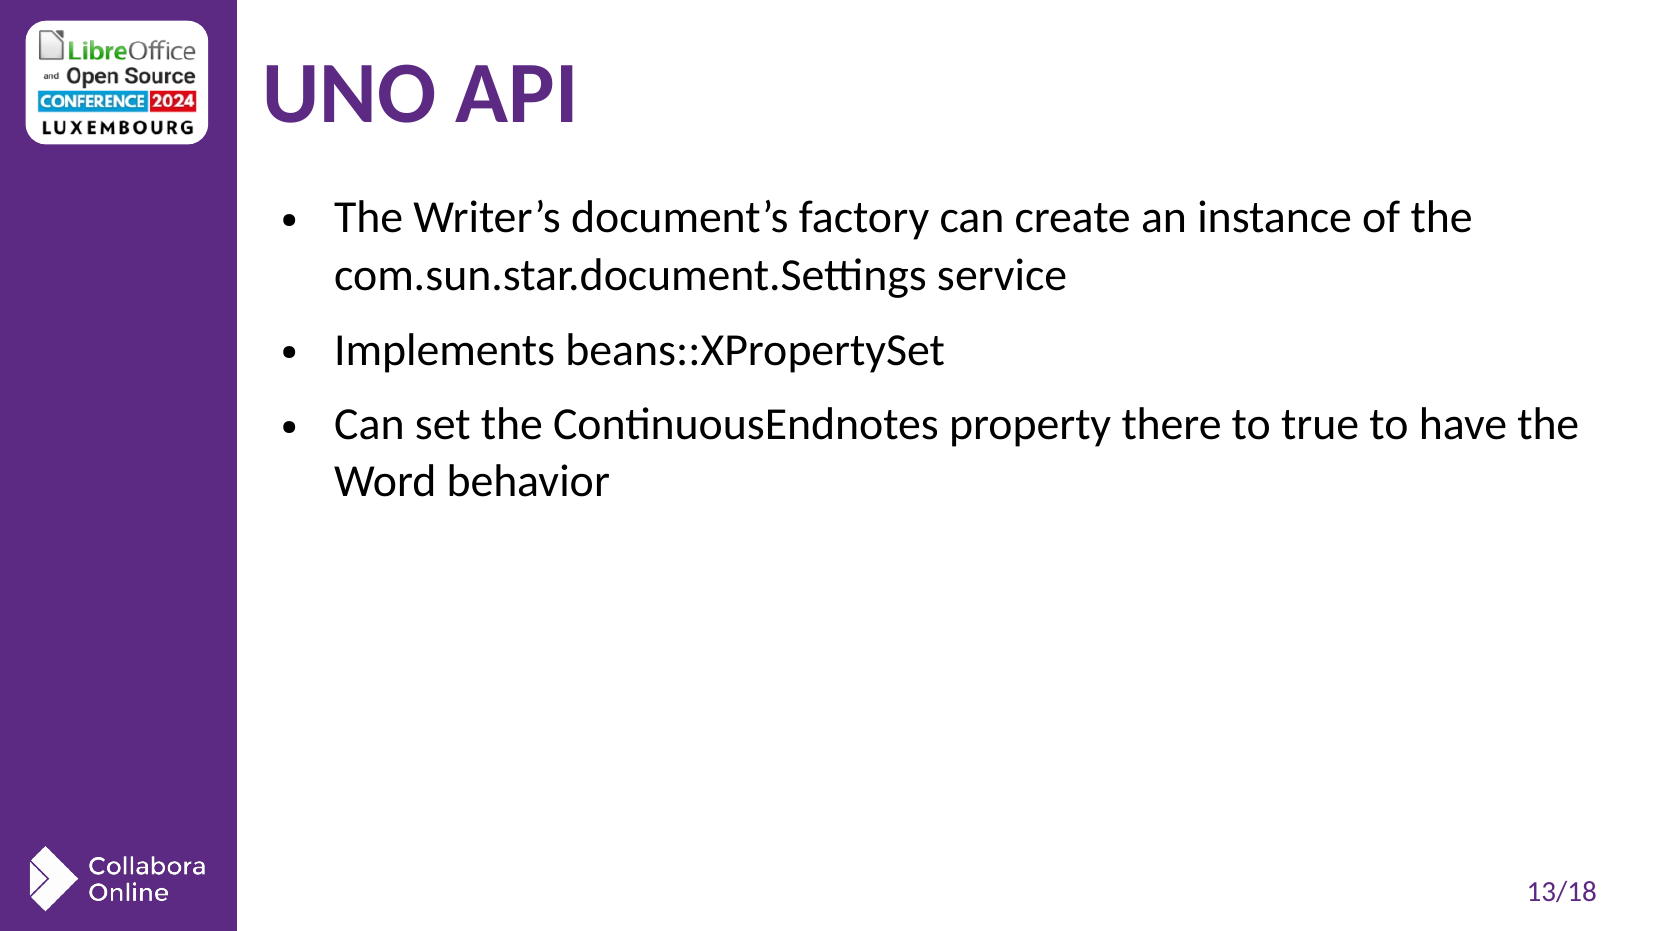

# UNO API
The Writer’s document’s factory can create an instance of the com.sun.star.document.Settings service
Implements beans::XPropertySet
Can set the ContinuousEndnotes property there to true to have the Word behavior
13